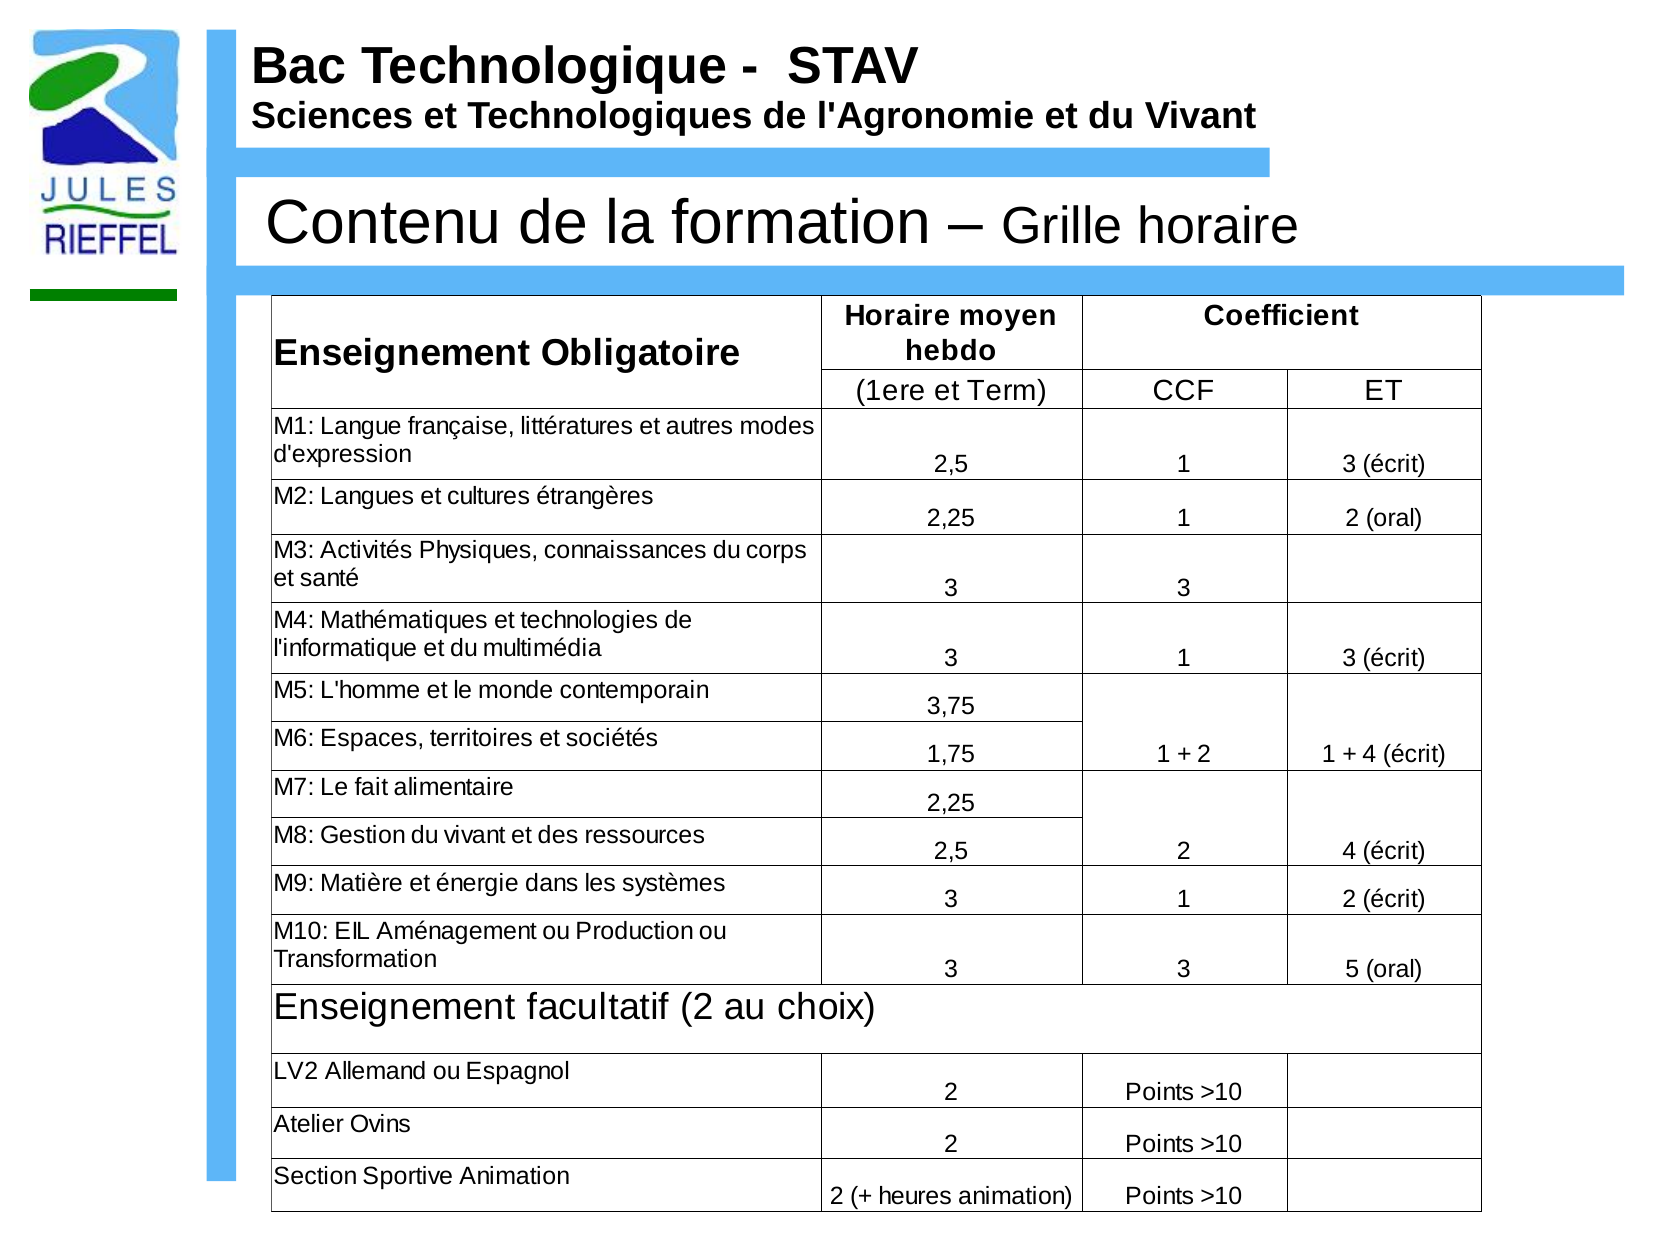

# Contenu de la formation – Grille horaire